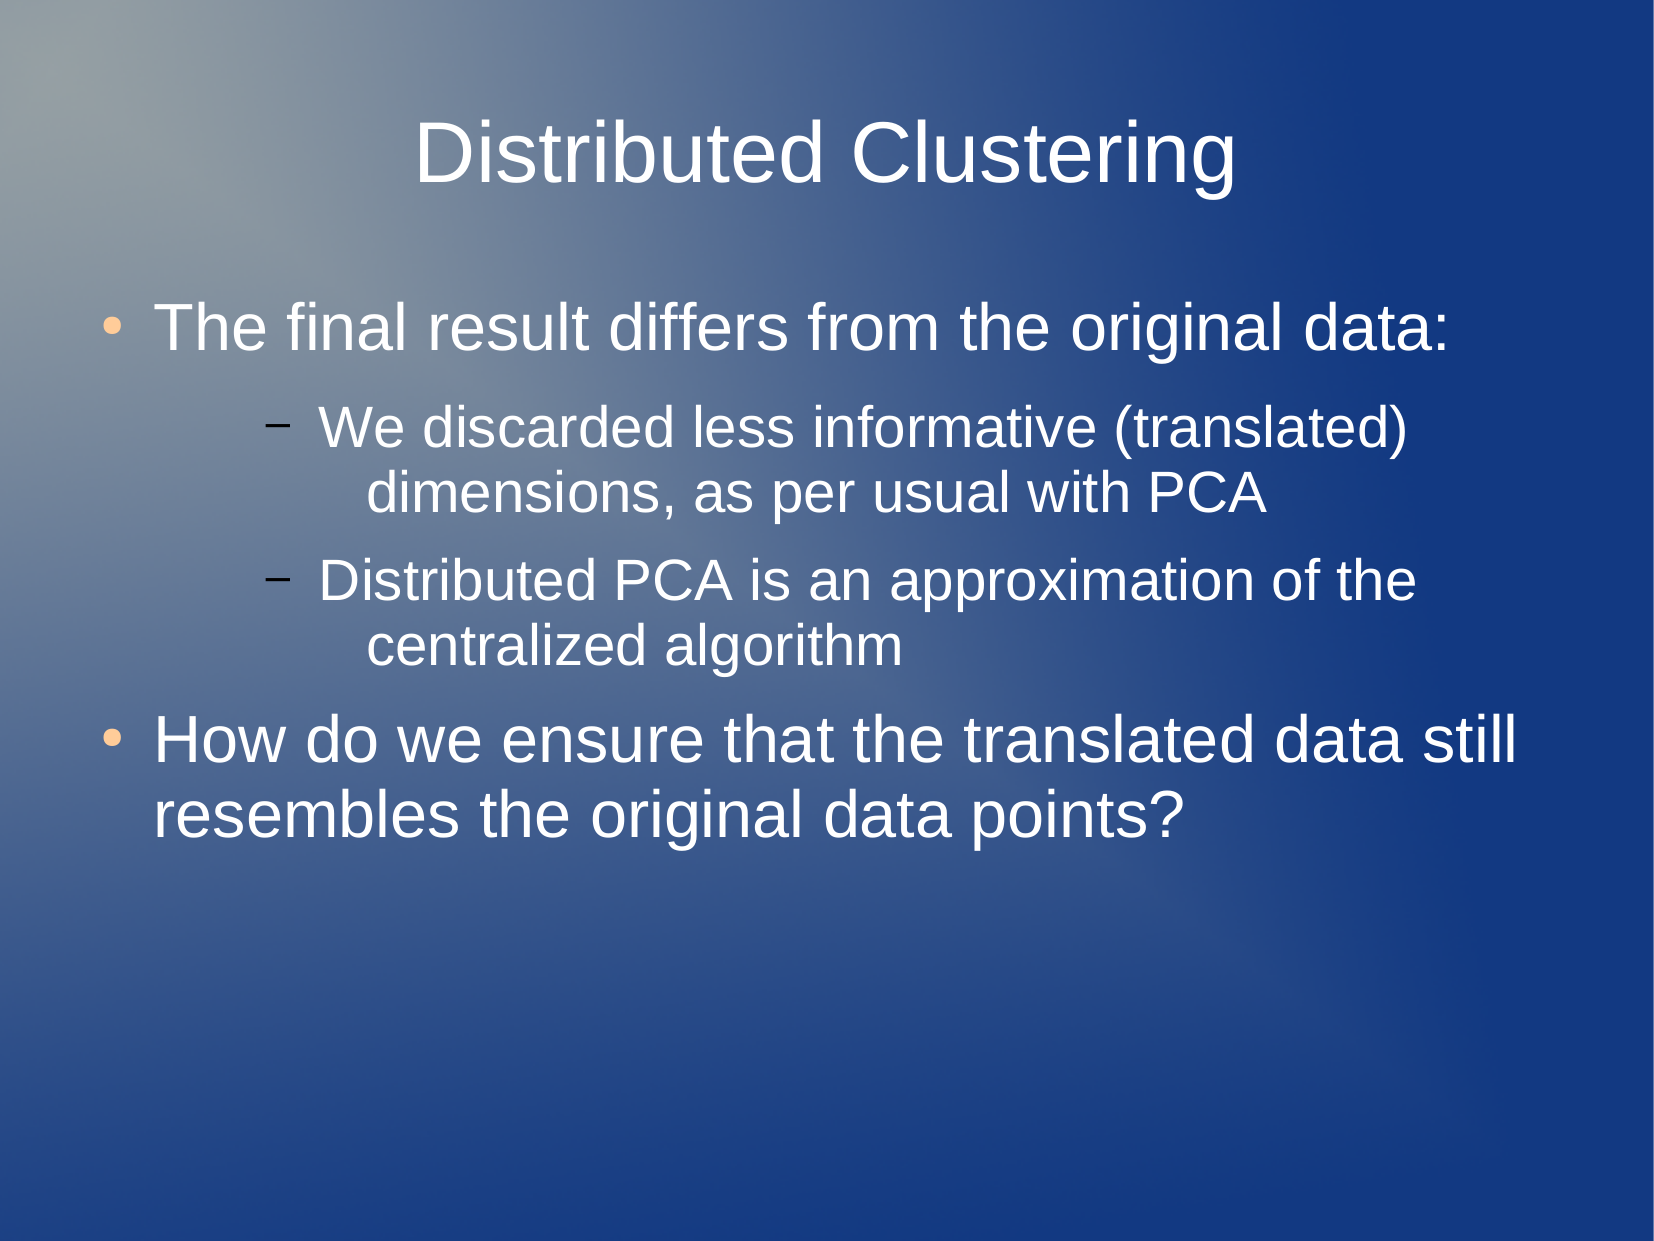

# Distributed Clustering
The final result differs from the original data:
We discarded less informative (translated) dimensions, as per usual with PCA
Distributed PCA is an approximation of the centralized algorithm
How do we ensure that the translated data still resembles the original data points?